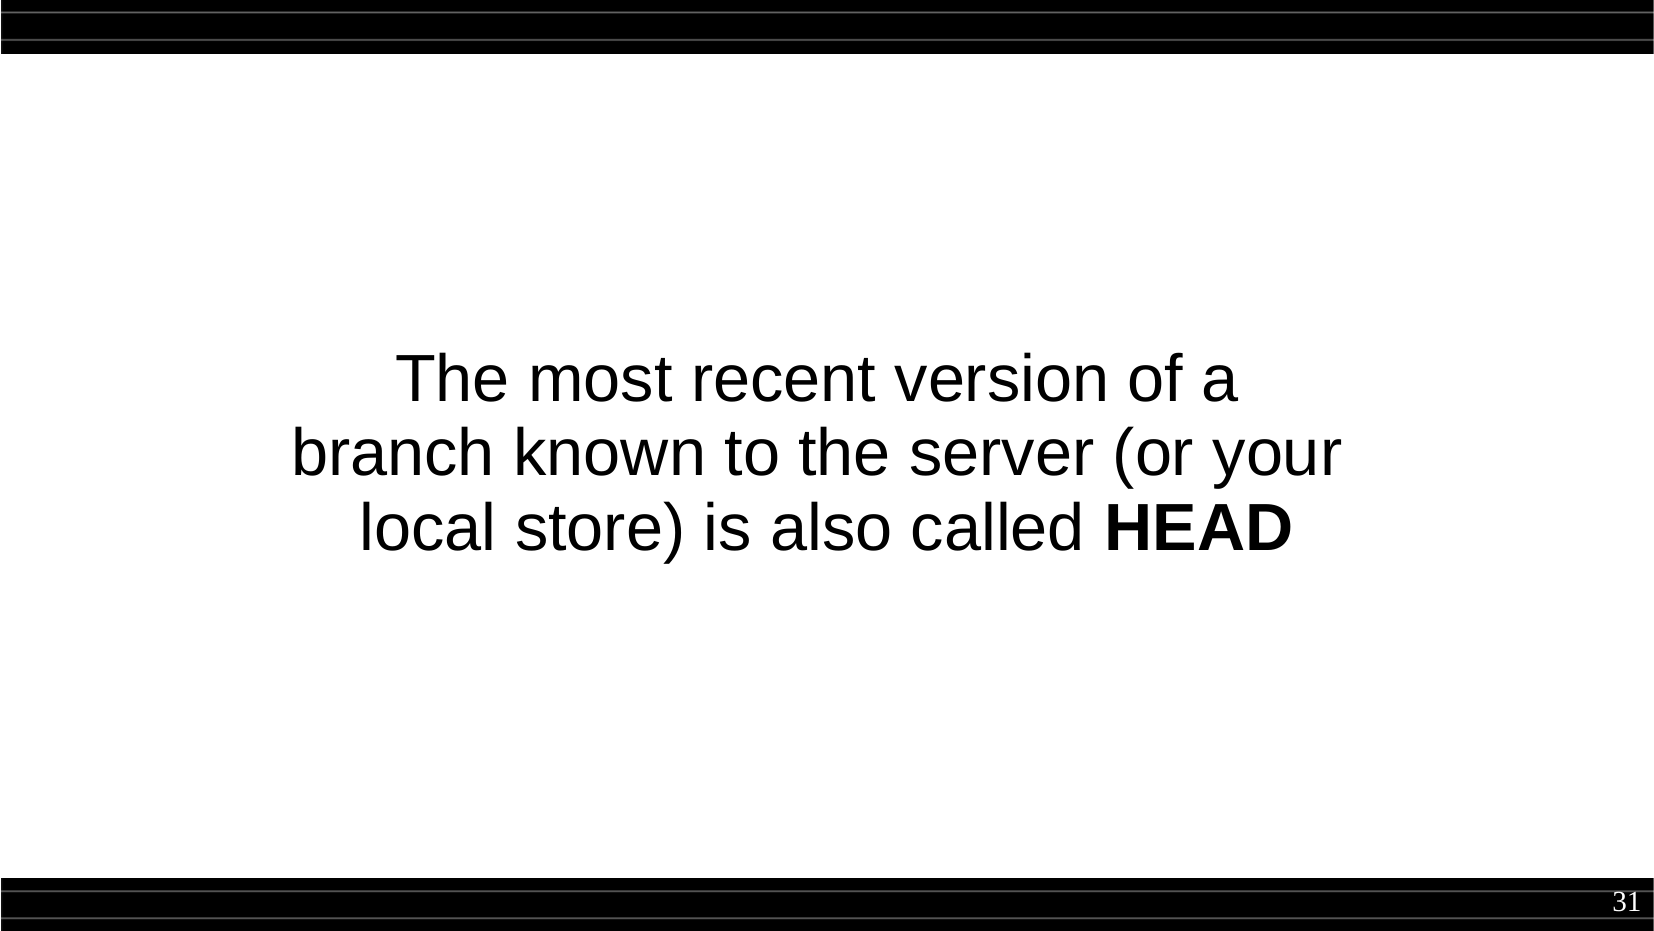

# The most recent version of a
branch known to the server (or your
local store) is also called HEAD